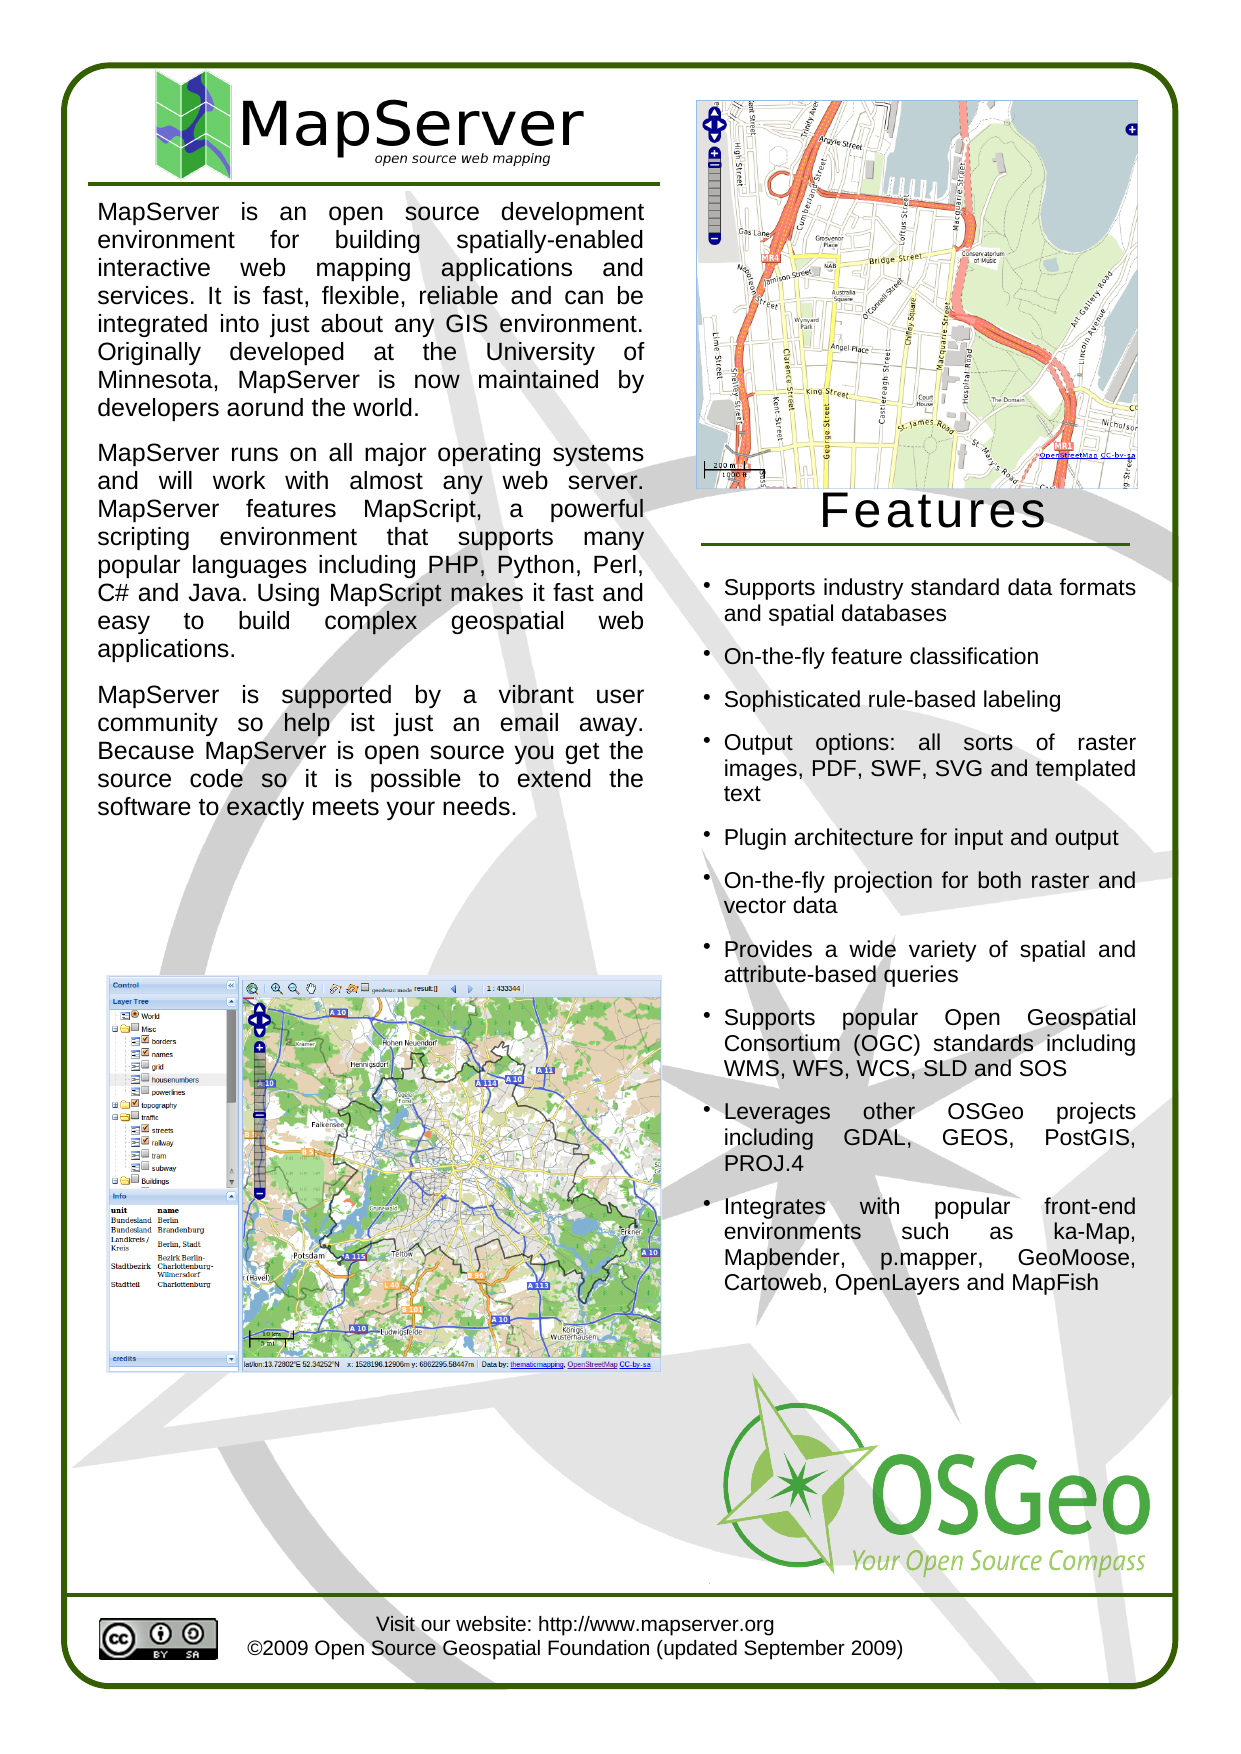

MapServer is an open source development environment for building spatially-enabled interactive web mapping applications and services. It is fast, flexible, reliable and can be integrated into just about any GIS environment. Originally developed at the University of Minnesota, MapServer is now maintained by developers aorund the world.
MapServer runs on all major operating systems and will work with almost any web server. MapServer features MapScript, a powerful scripting environment that supports many popular languages including PHP, Python, Perl, C# and Java. Using MapScript makes it fast and easy to build complex geospatial web applications.
MapServer is supported by a vibrant user community so help ist just an email away. Because MapServer is open source you get the source code so it is possible to extend the software to exactly meets your needs.
Features
Supports industry standard data formats and spatial databases
On-the-fly feature classification
Sophisticated rule-based labeling
Output options: all sorts of raster images, PDF, SWF, SVG and templated text
Plugin architecture for input and output
On-the-fly projection for both raster and vector data
Provides a wide variety of spatial and attribute-based queries
Supports popular Open Geospatial Consortium (OGC) standards including WMS, WFS, WCS, SLD and SOS
Leverages other OSGeo projects including GDAL, GEOS, PostGIS, PROJ.4
Integrates with popular front-end environments such as ka-Map, Mapbender, p.mapper, GeoMoose, Cartoweb, OpenLayers and MapFish
Visit our website: http://www.mapserver.org
©2009 Open Source Geospatial Foundation (updated September 2009)